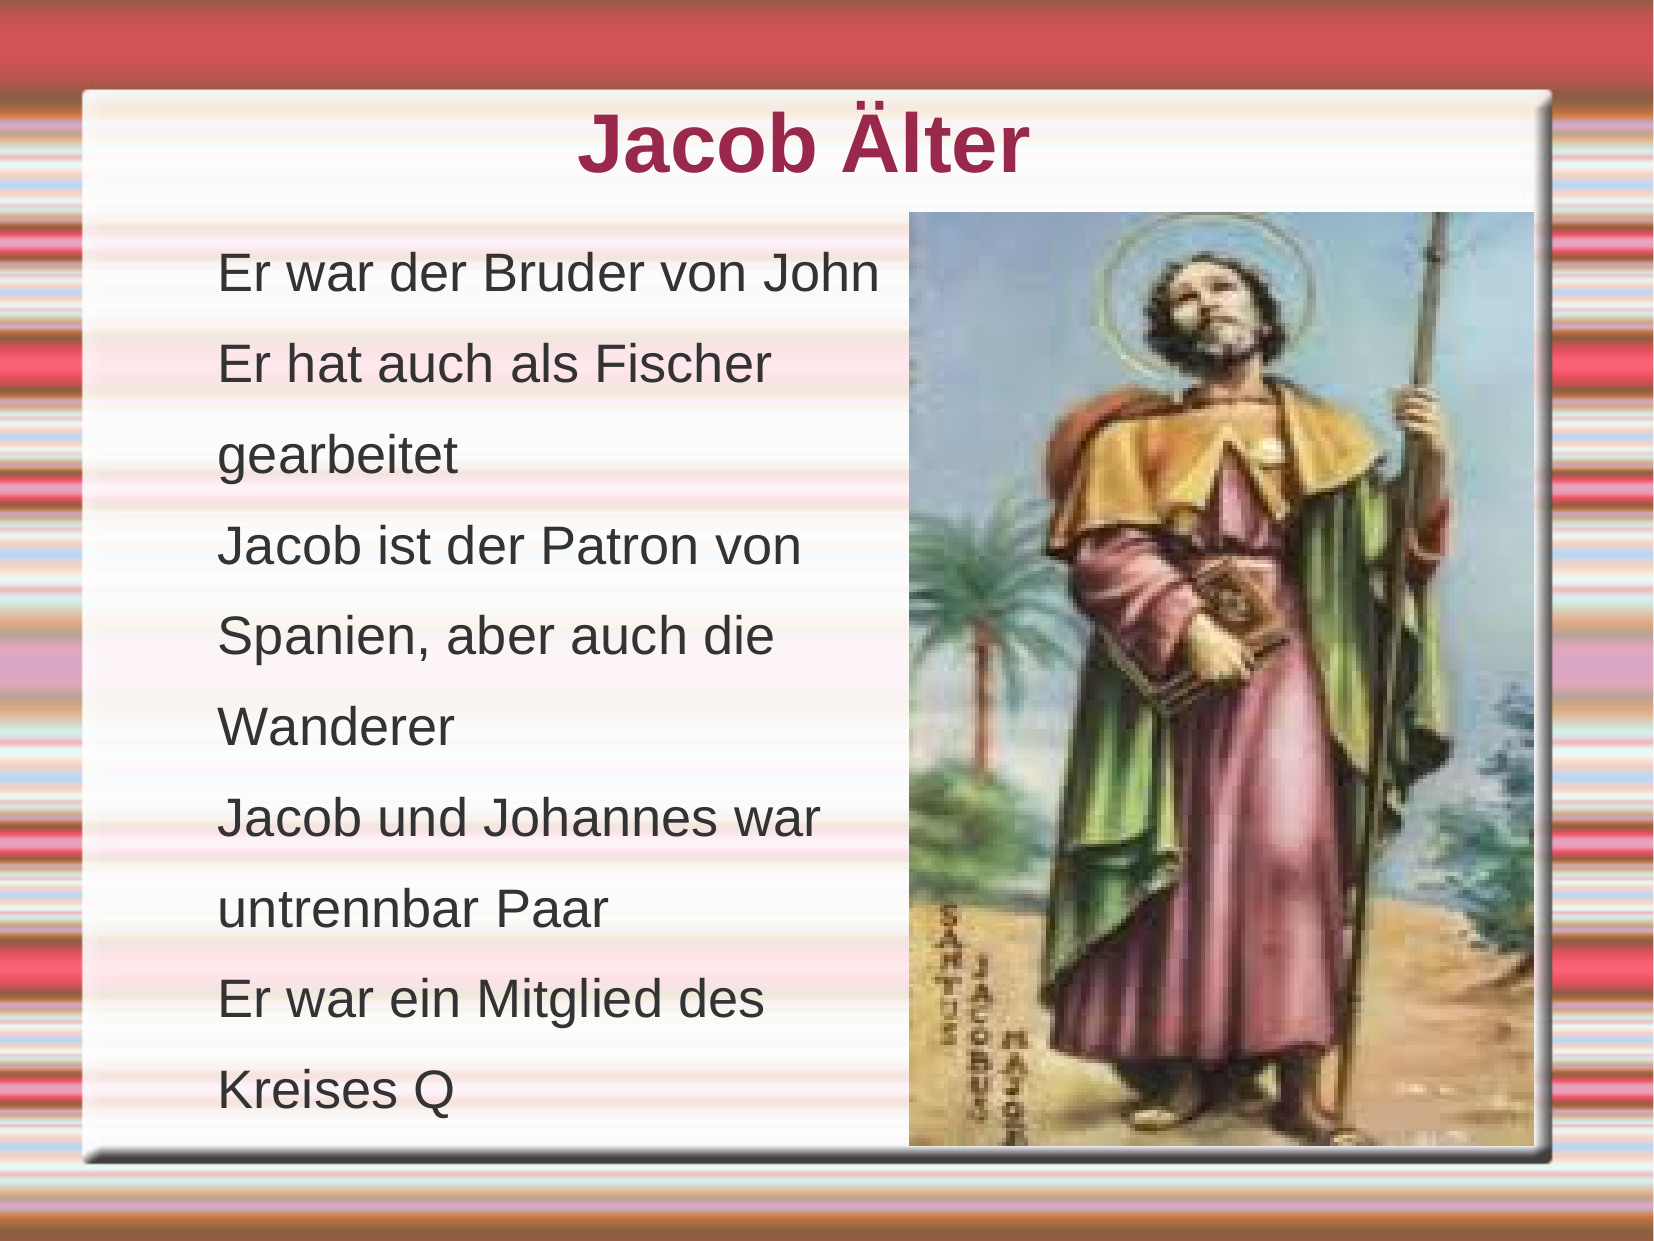

# Jacob Älter
Er war der Bruder von John
Er hat auch als Fischer gearbeitet
Jacob ist der Patron von Spanien, aber auch die Wanderer
Jacob und Johannes war untrennbar Paar
Er war ein Mitglied des Kreises Q